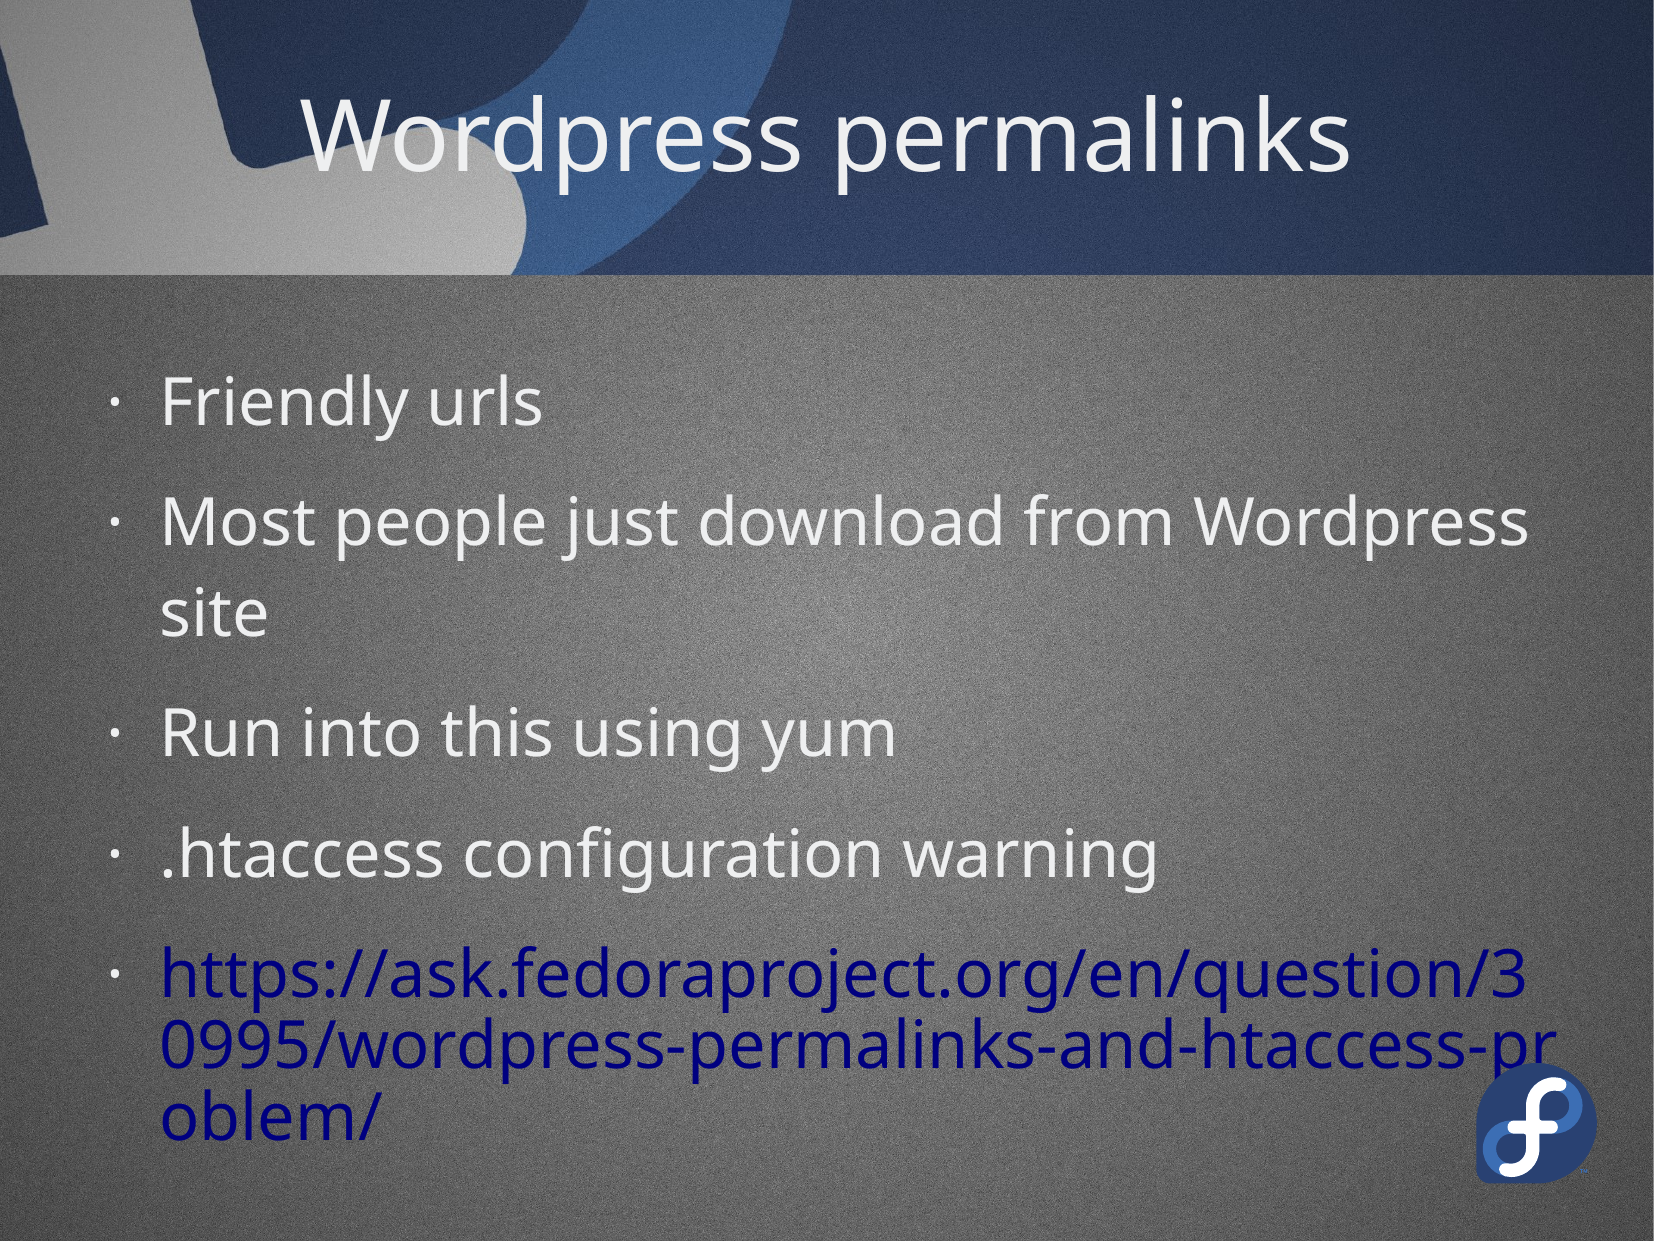

# Wordpress permalinks
Friendly urls
Most people just download from Wordpress site
Run into this using yum
.htaccess configuration warning
https://ask.fedoraproject.org/en/question/30995/wordpress-permalinks-and-htaccess-problem/